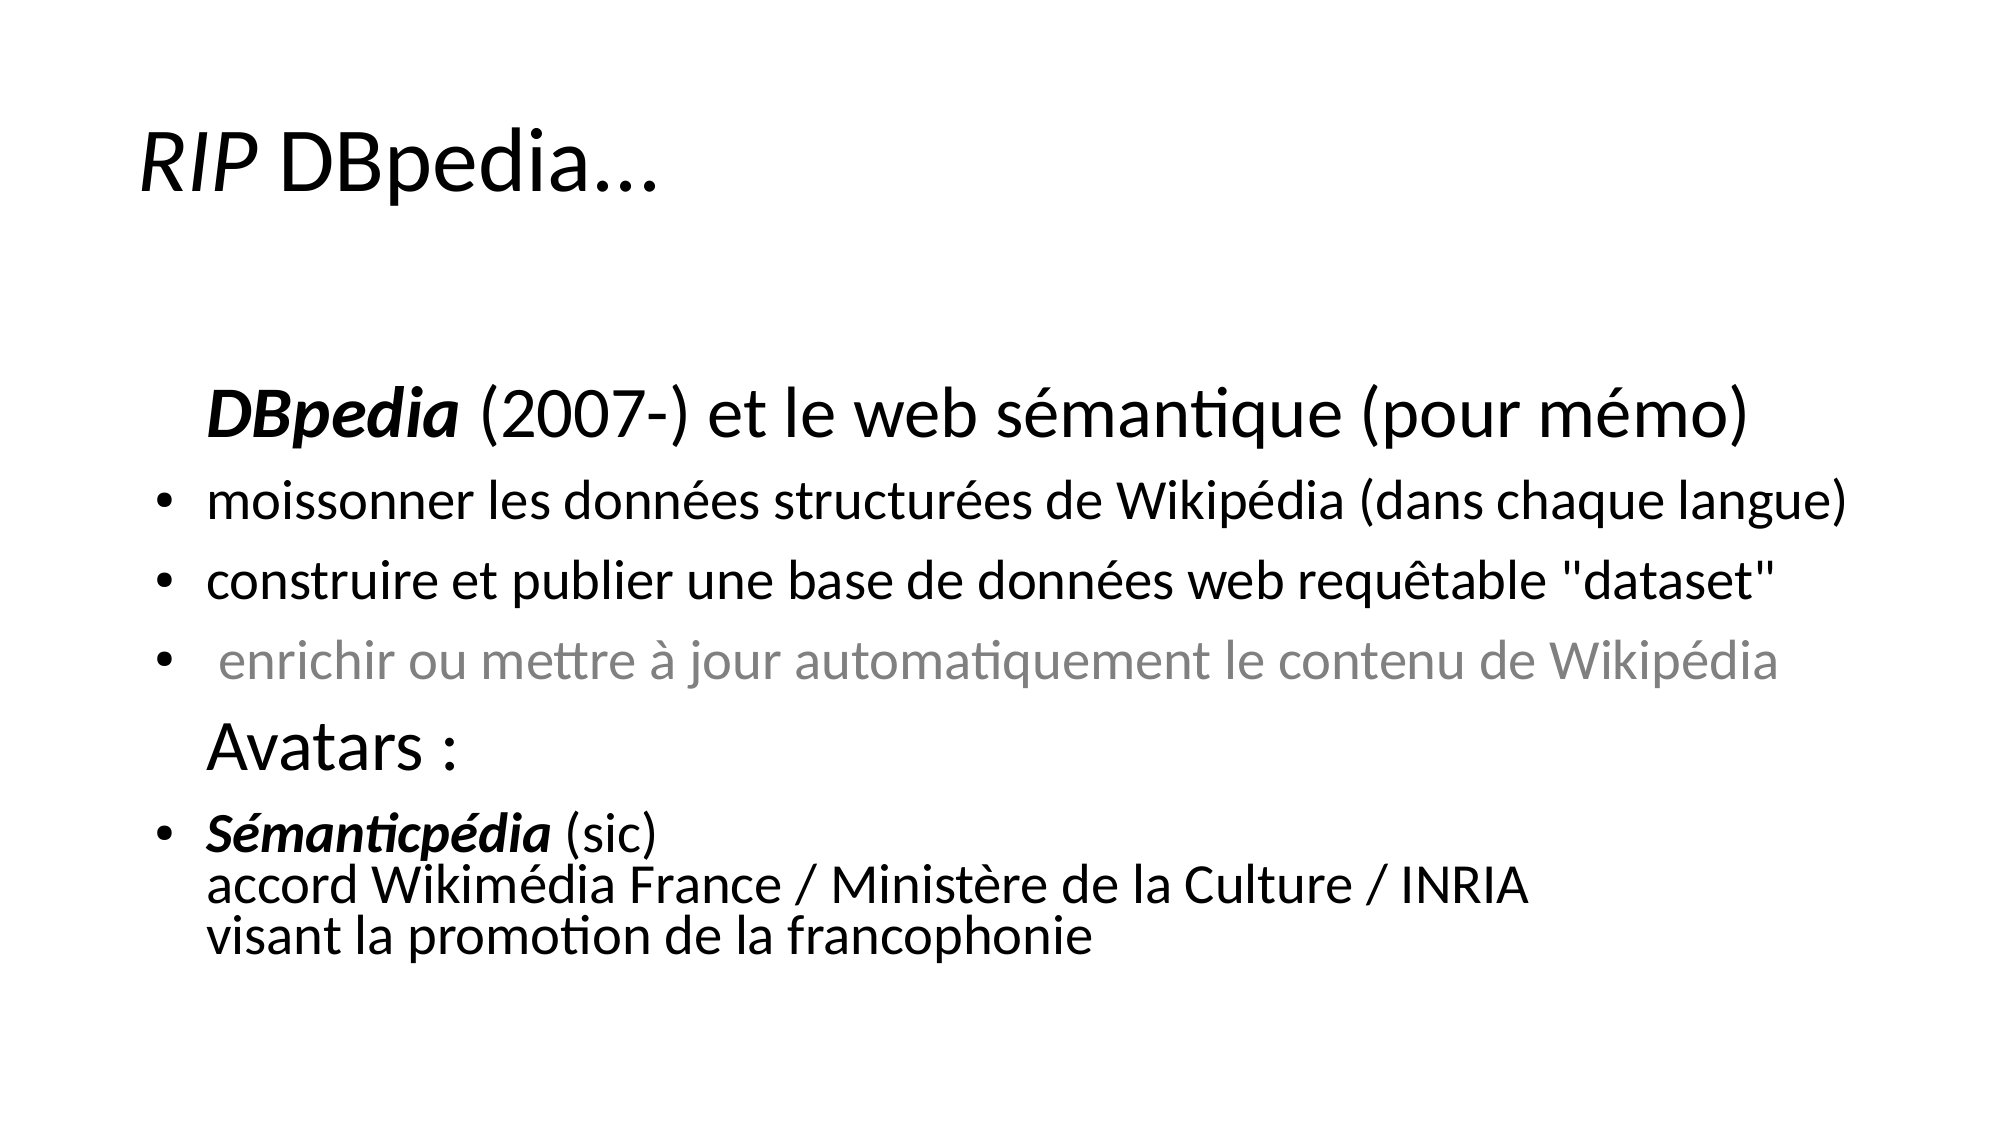

# RIP DBpedia...
DBpedia (2007-) et le web sémantique (pour mémo)
moissonner les données structurées de Wikipédia (dans chaque langue)
construire et publier une base de données web requêtable "dataset"
 enrichir ou mettre à jour automatiquement le contenu de Wikipédia
Avatars :
Sémanticpédia (sic)
accord Wikimédia France / Ministère de la Culture / INRIA
visant la promotion de la francophonie